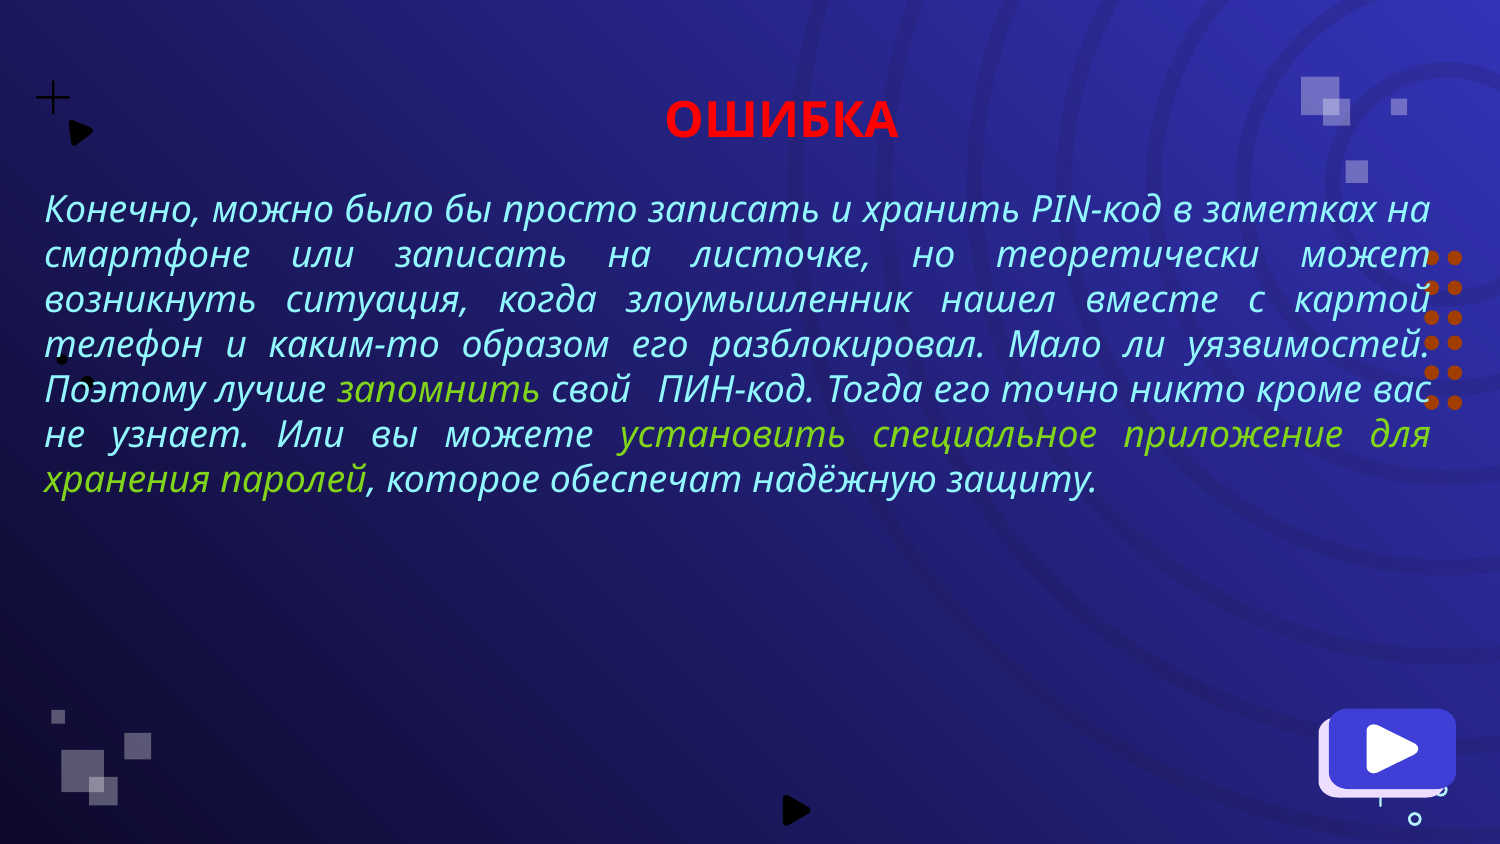

# ОШИБКА
Конечно, можно было бы просто записать и хранить PIN-код в заметках на смартфоне или записать на листочке, но теоретически может возникнуть ситуация, когда злоумышленник нашел вместе с картой телефон и каким-то образом его разблокировал. Мало ли уязвимостей. Поэтому лучше запомнить свой	 ПИН-код. Тогда его точно никто кроме вас не узнает. Или вы можете установить специальное приложение для хранения паролей, которое обеспечат надёжную защиту.